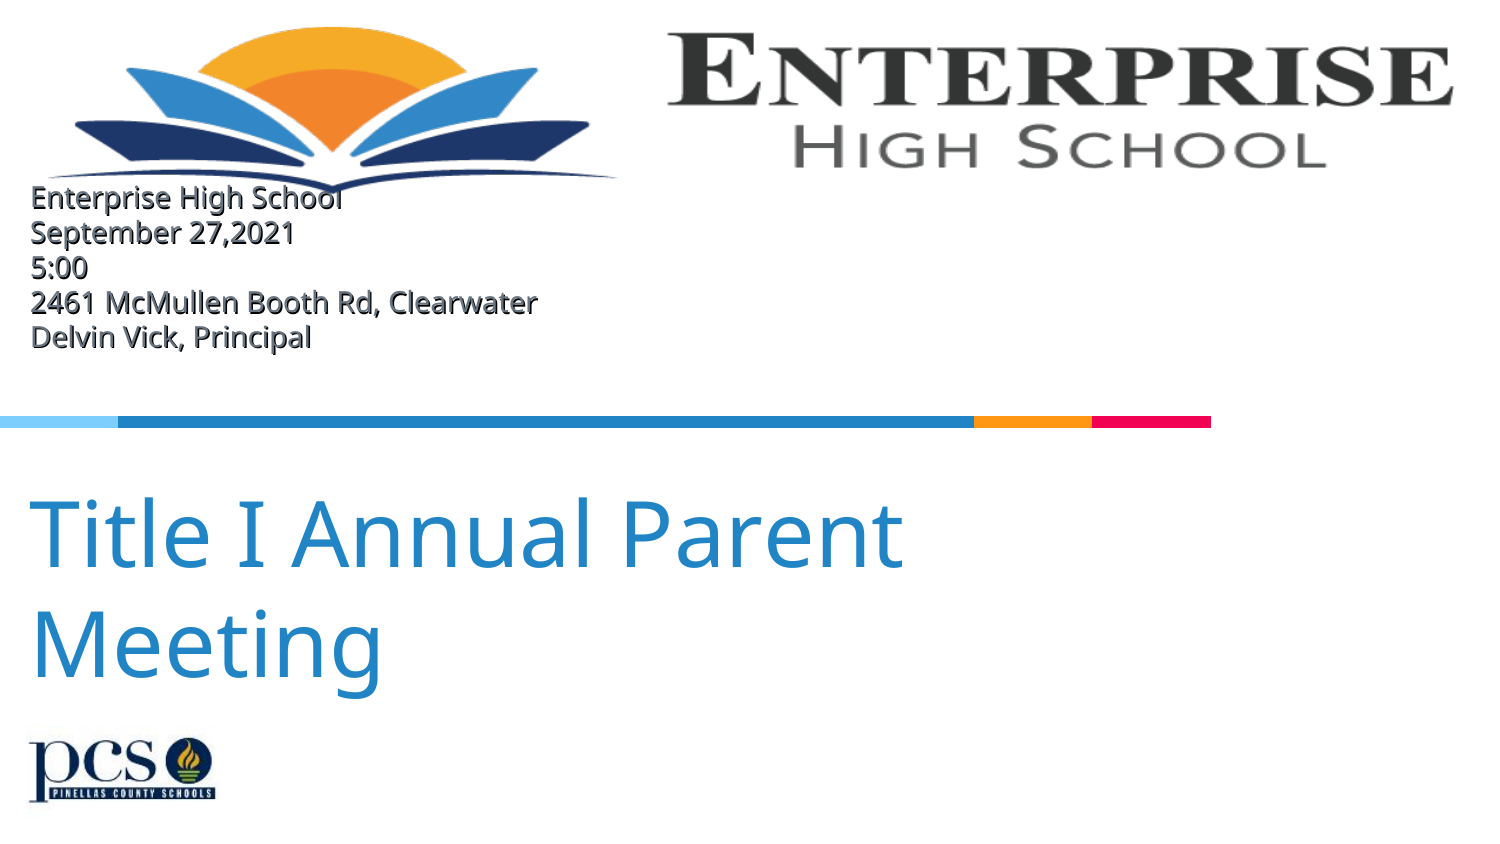

Enterprise High School
September 27,2021
5:00
2461 McMullen Booth Rd, Clearwater
Delvin Vick, Principal
# Title I Annual Parent Meeting